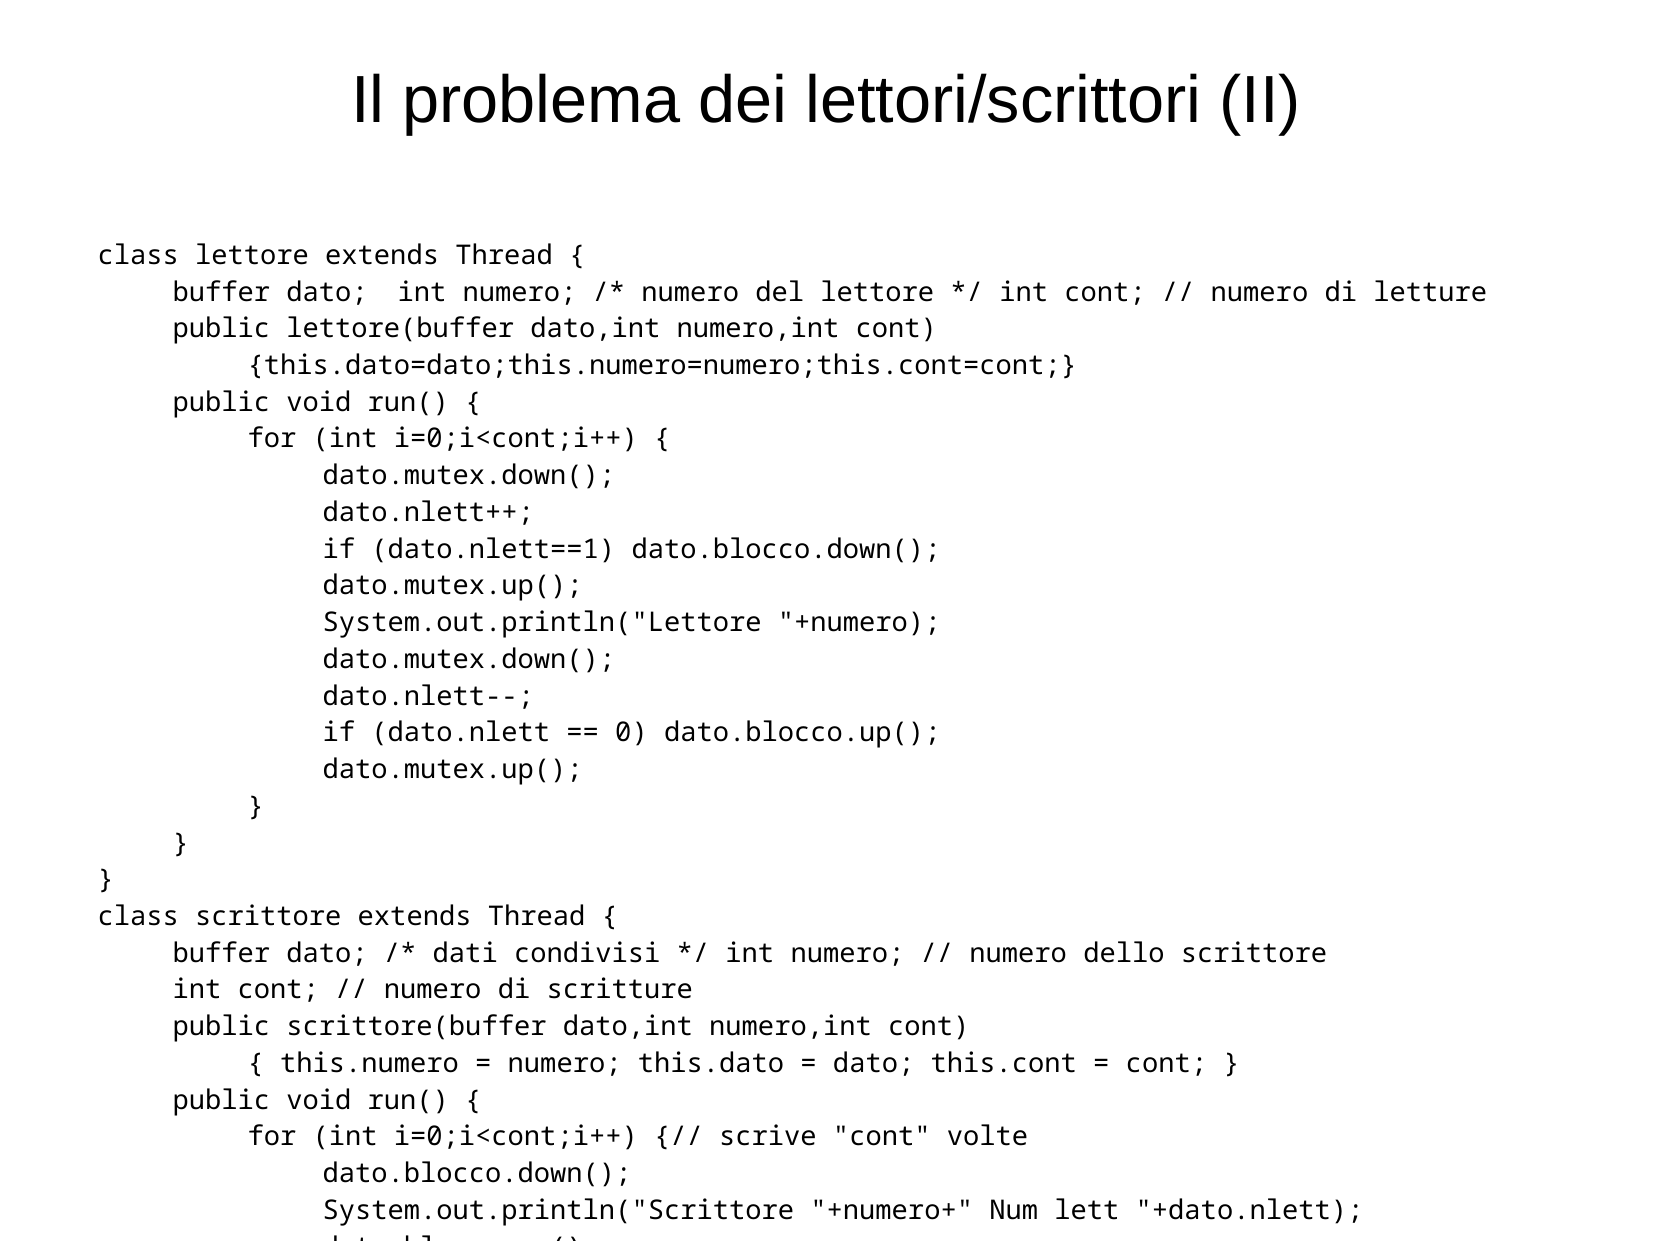

# Il problema dei lettori/scrittori (II)
class lettore extends Thread {
	buffer dato; 	int numero; /* numero del lettore */ int cont; // numero di letture
	public lettore(buffer dato,int numero,int cont)
		{this.dato=dato;this.numero=numero;this.cont=cont;}
	public void run() {
		for (int i=0;i<cont;i++) {
			dato.mutex.down();
			dato.nlett++;
			if (dato.nlett==1) dato.blocco.down();
			dato.mutex.up();
			System.out.println("Lettore "+numero);
			dato.mutex.down();
			dato.nlett--;
			if (dato.nlett == 0) dato.blocco.up();
			dato.mutex.up();
		}
	}
}
class scrittore extends Thread {
	buffer dato; /* dati condivisi */ int numero; // numero dello scrittore
	int cont; // numero di scritture
	public scrittore(buffer dato,int numero,int cont)
		{ this.numero = numero; this.dato = dato; this.cont = cont; }
	public void run() {
		for (int i=0;i<cont;i++) {// scrive "cont" volte
			dato.blocco.down();
			System.out.println("Scrittore "+numero+" Num lett "+dato.nlett);
			dato.blocco.up();
		}
	}
}